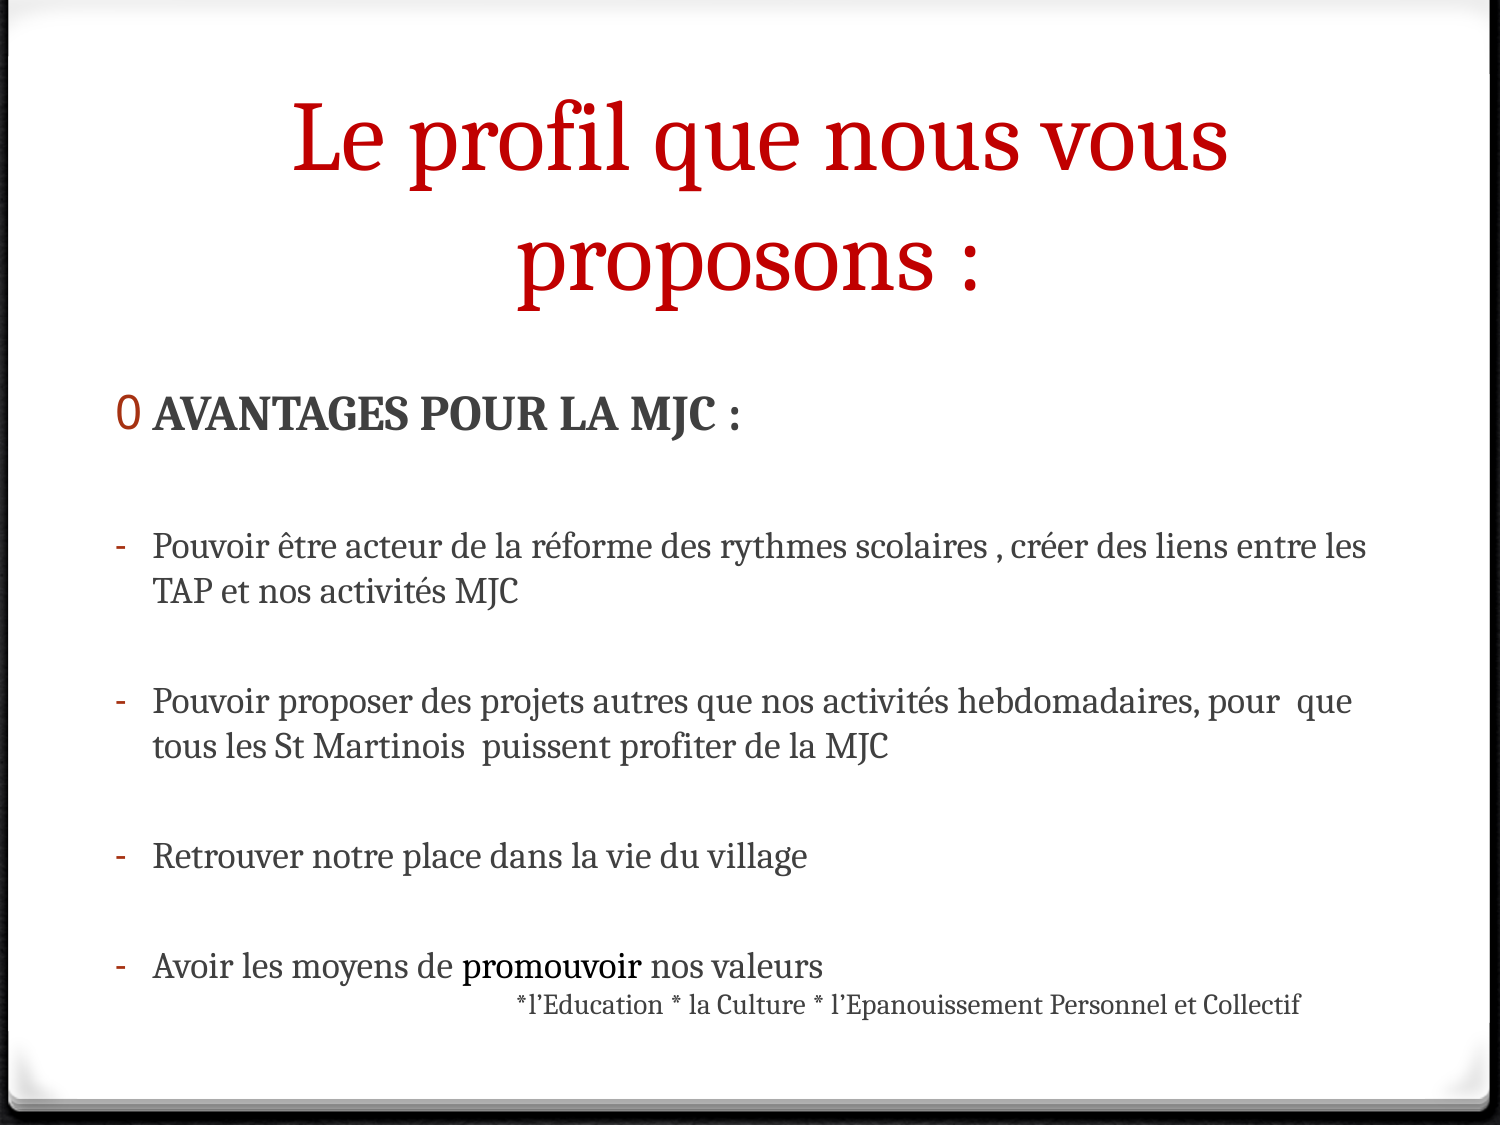

# Le profil que nous vous proposons :
AVANTAGES POUR LA MJC :
Pouvoir être acteur de la réforme des rythmes scolaires , créer des liens entre les TAP et nos activités MJC
Pouvoir proposer des projets autres que nos activités hebdomadaires, pour que tous les St Martinois puissent profiter de la MJC
Retrouver notre place dans la vie du village
Avoir les moyens de promouvoir nos valeurs
				*l’Education * la Culture * l’Epanouissement Personnel et Collectif